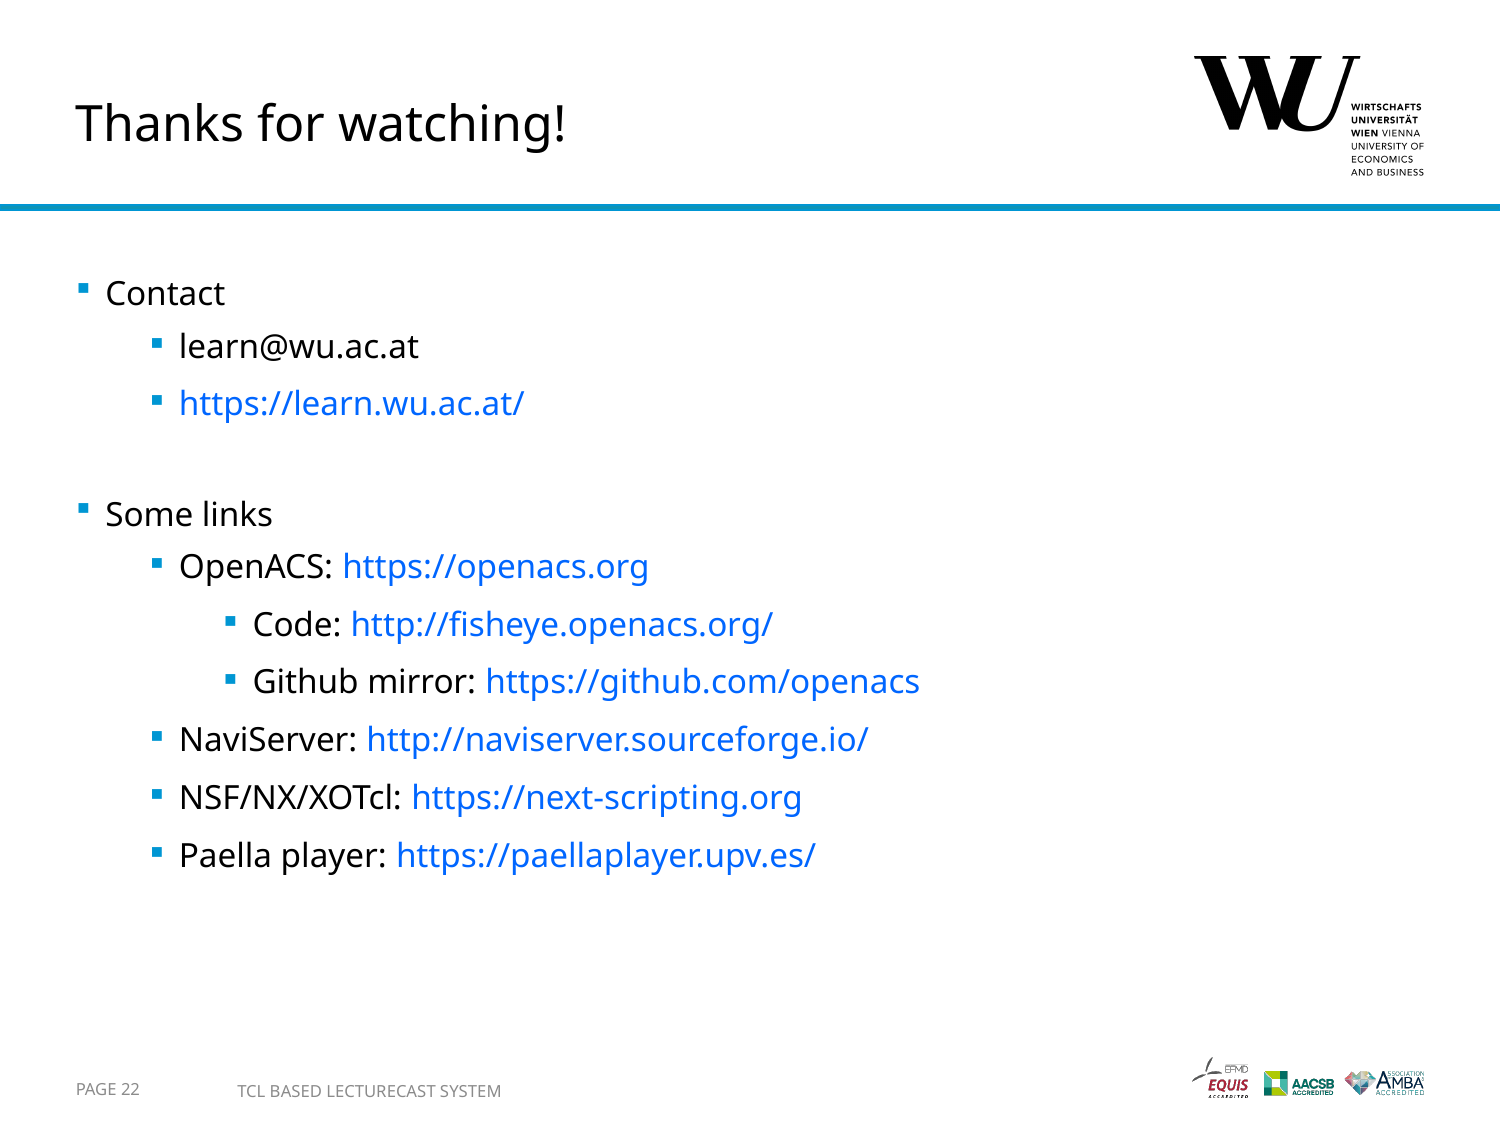

# Thanks for watching!
Contact
learn@wu.ac.at
https://learn.wu.ac.at/
Some links
OpenACS: https://openacs.org
Code: http://fisheye.openacs.org/
Github mirror: https://github.com/openacs
NaviServer: http://naviserver.sourceforge.io/
NSF/NX/XOTcl: https://next-scripting.org
Paella player: https://paellaplayer.upv.es/
Page
Tcl based lecturecast system